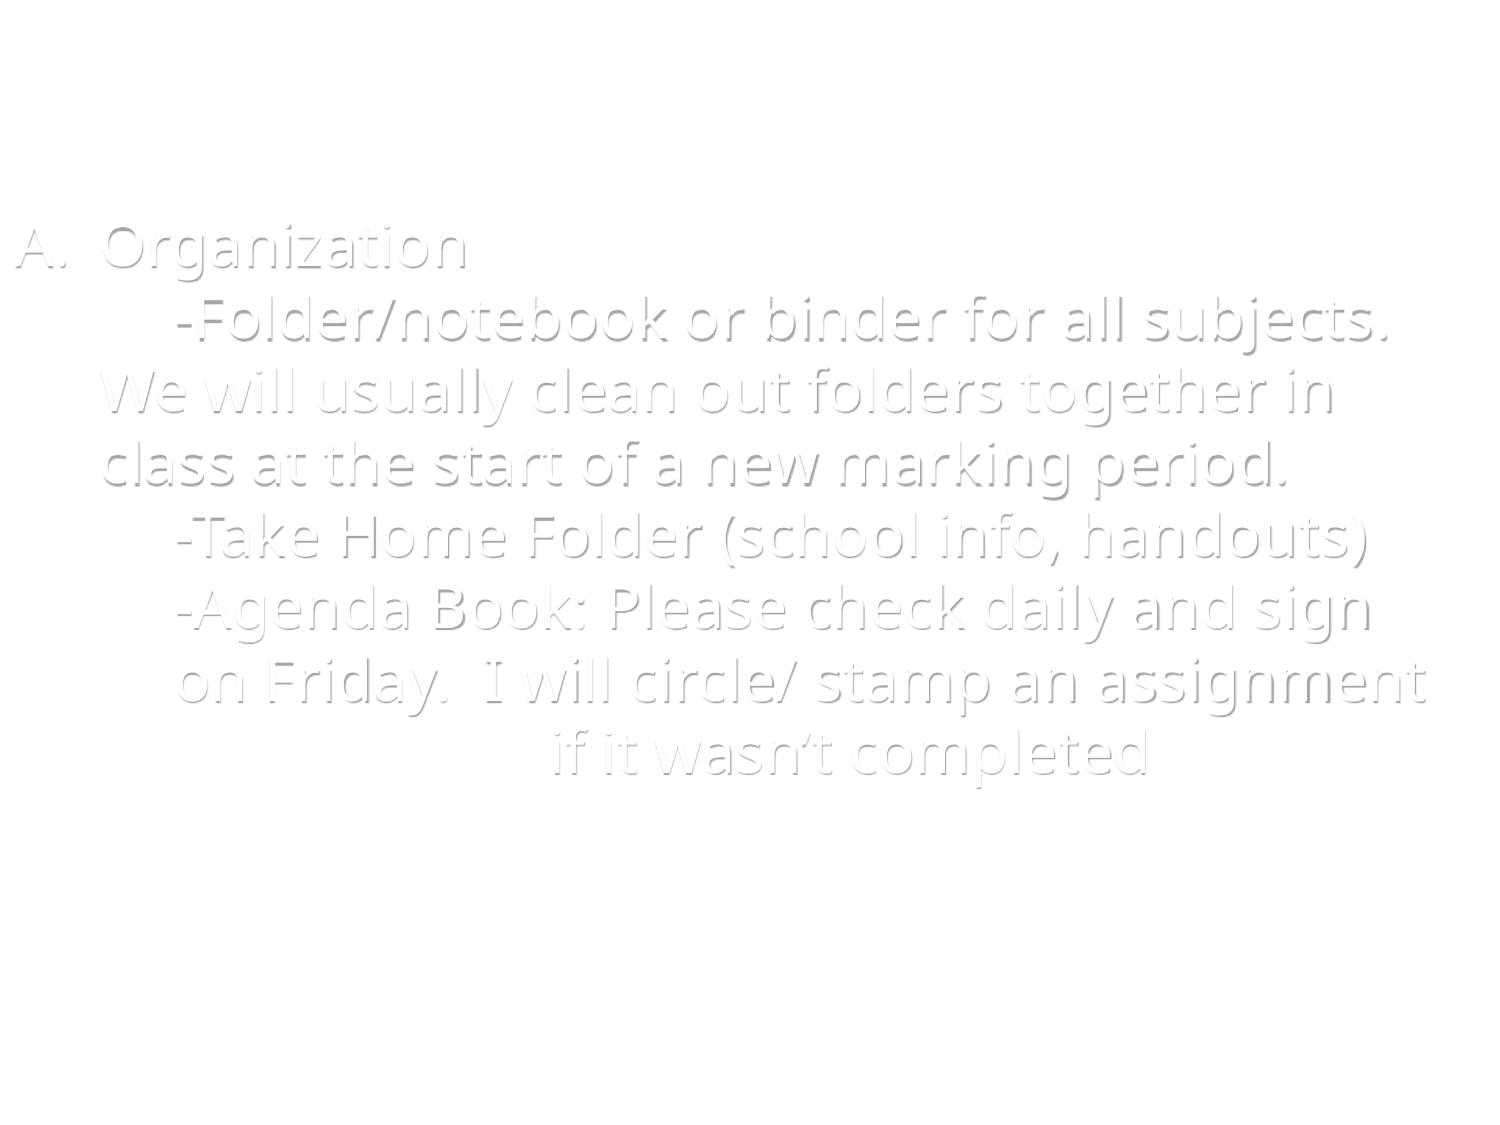

Organization
		-Folder/notebook or binder for all subjects. We will usually clean out folders together in class at the start of a new marking period.
		-Take Home Folder (school info, handouts)
		-Agenda Book: Please check daily and sign
		on Friday. I will circle/ stamp an assignment 						if it wasn’t completed